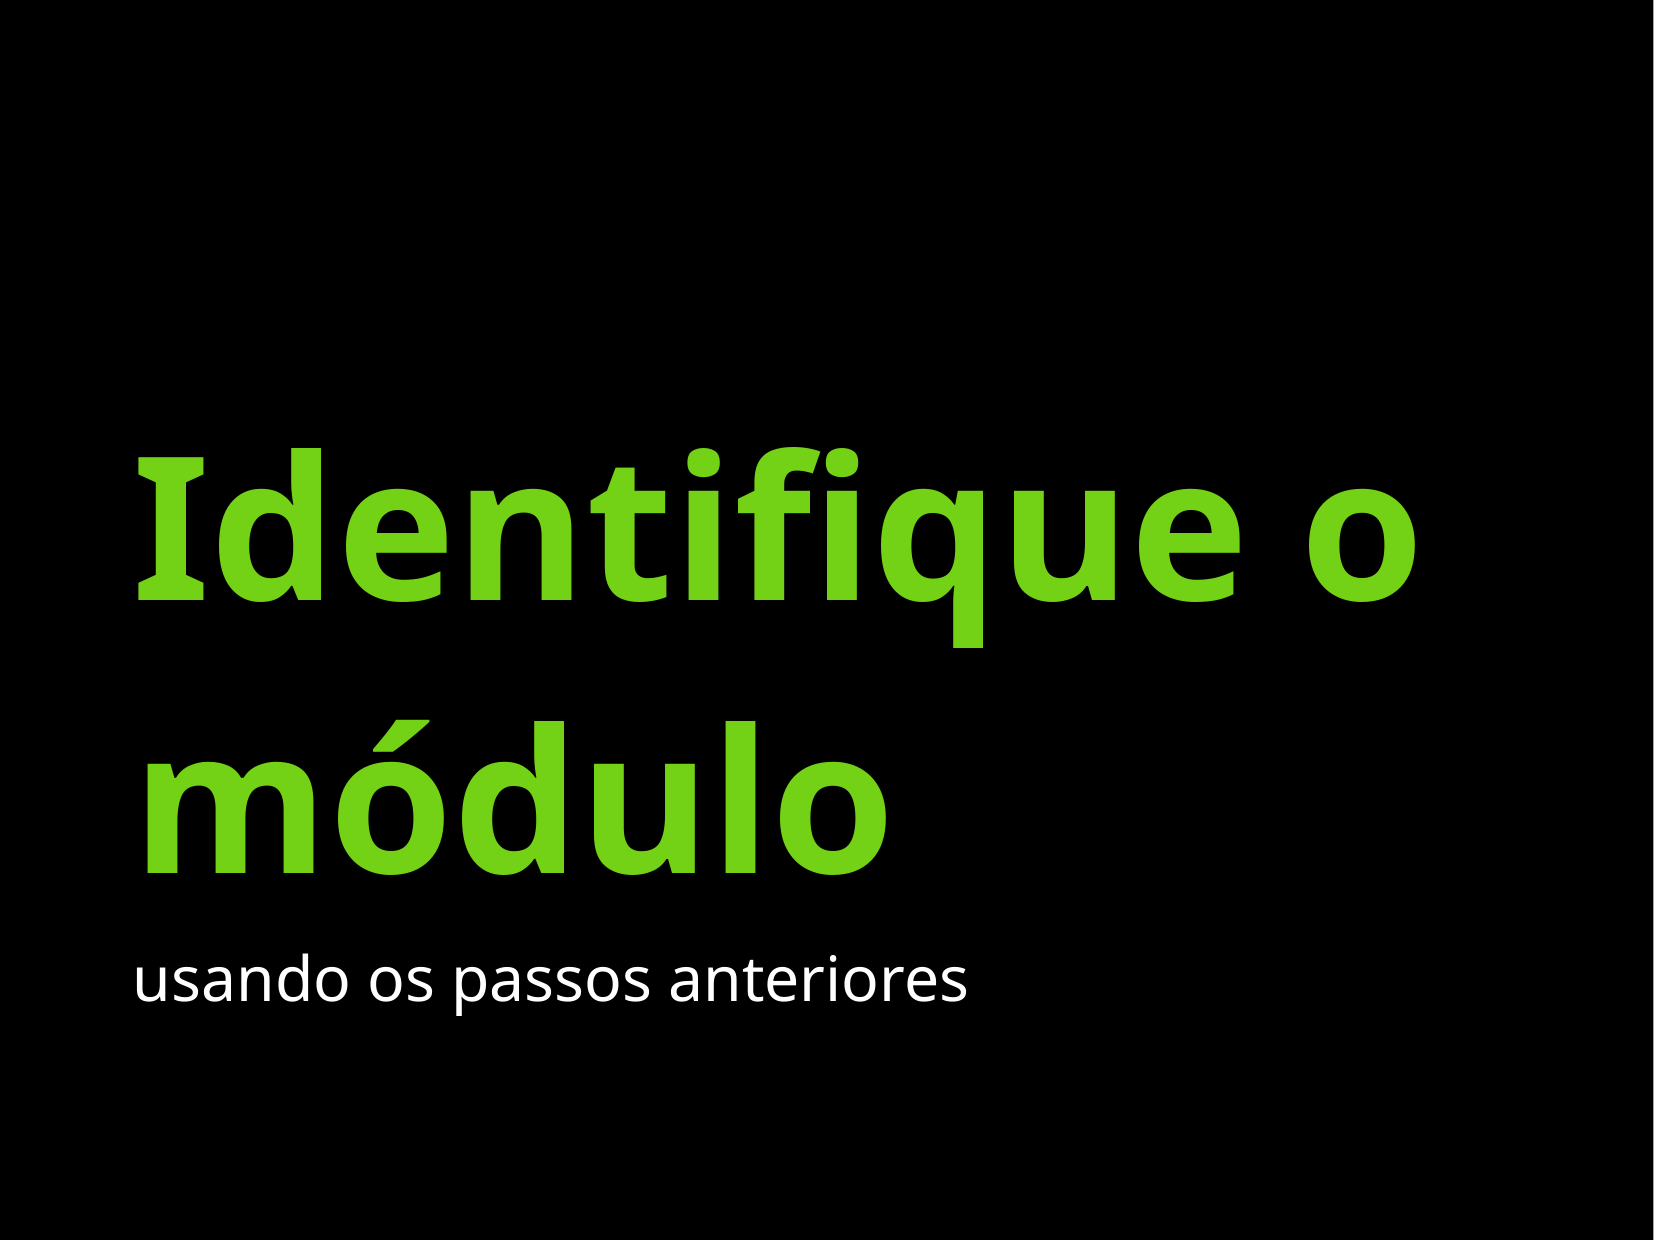

Identifique o módulo
usando os passos anteriores